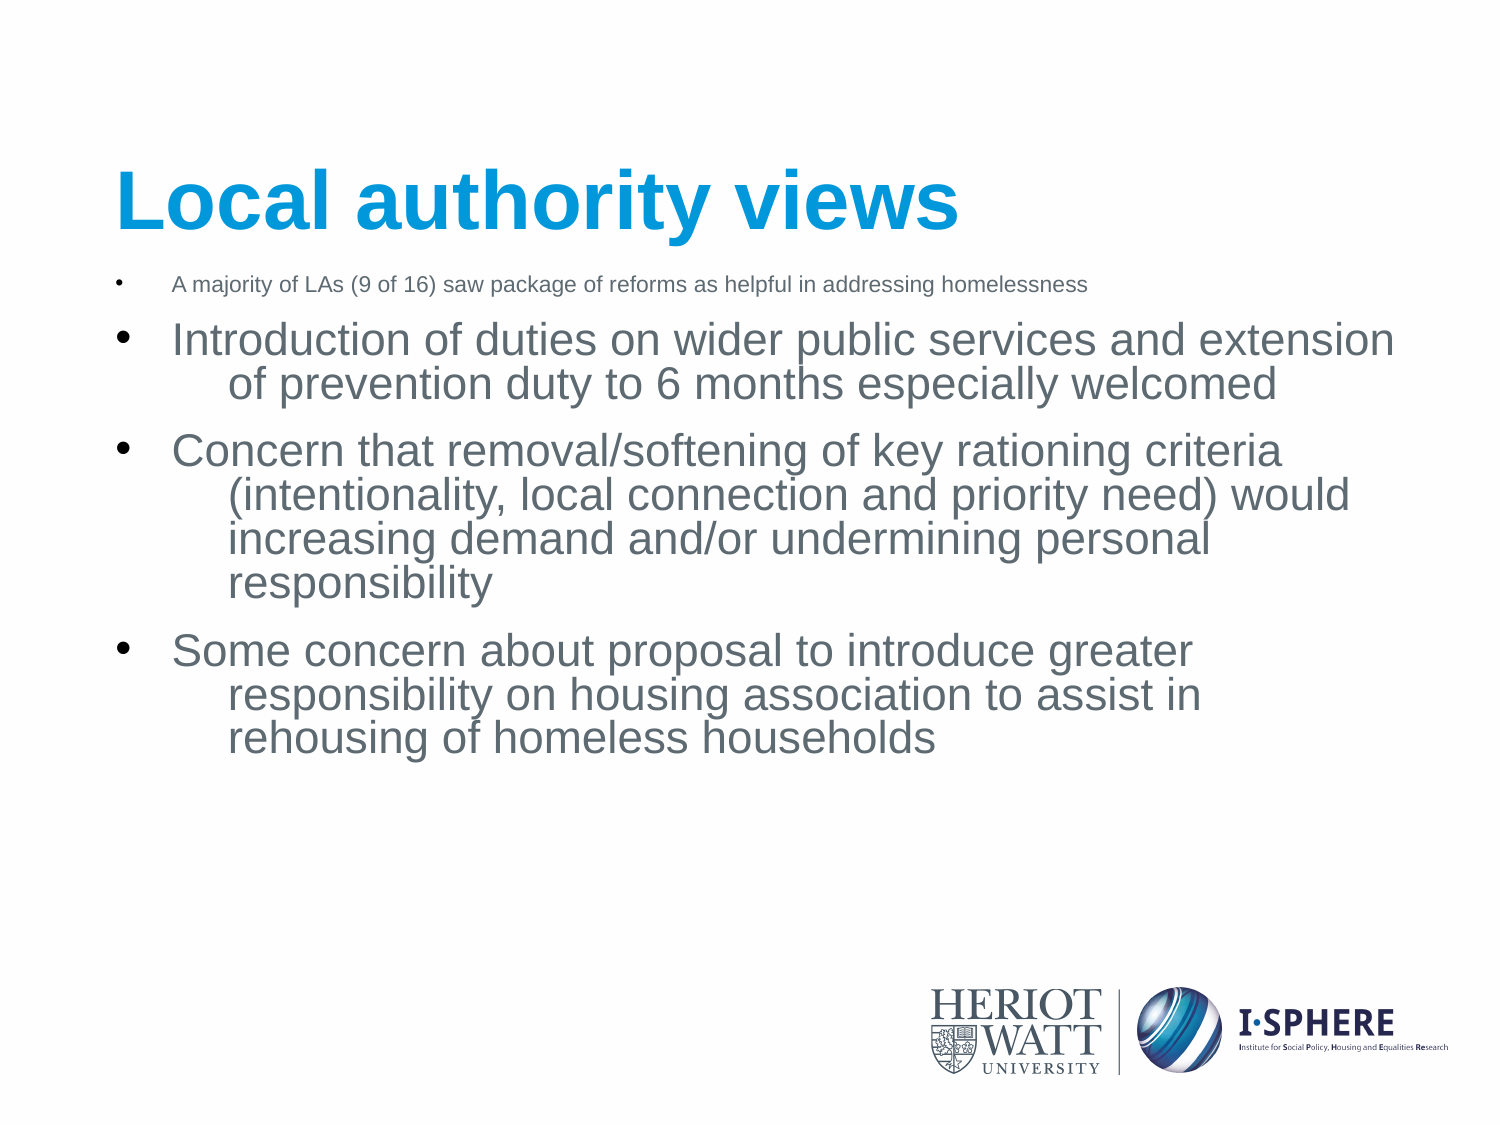

# Local authority views
A majority of LAs (9 of 16) saw package of reforms as helpful in addressing homelessness
Introduction of duties on wider public services and extension of prevention duty to 6 months especially welcomed
Concern that removal/softening of key rationing criteria (intentionality, local connection and priority need) would increasing demand and/or undermining personal responsibility
Some concern about proposal to introduce greater responsibility on housing association to assist in rehousing of homeless households